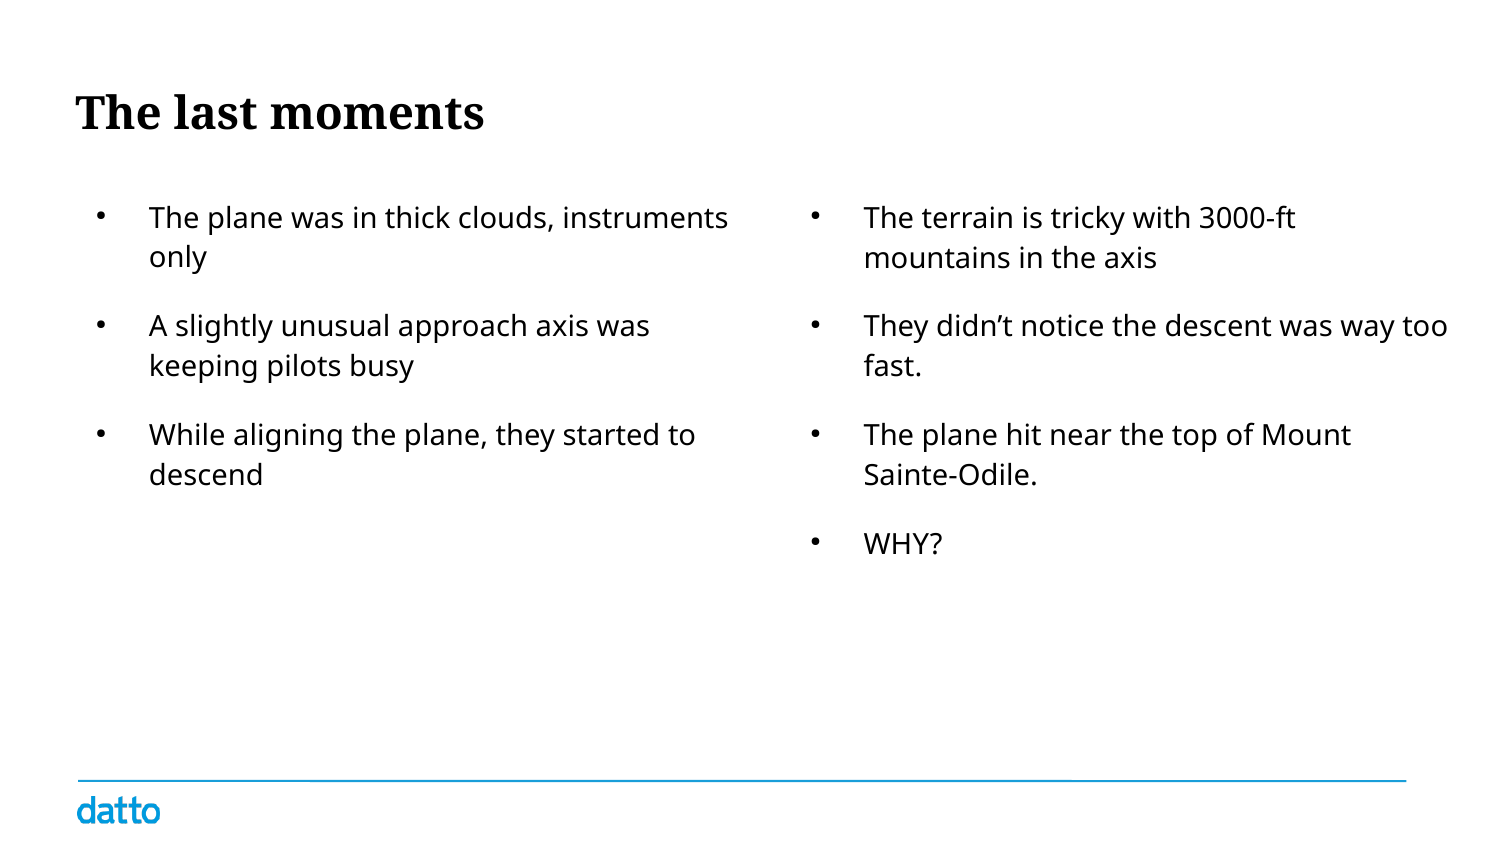

# The last moments
The plane was in thick clouds, instruments only
A slightly unusual approach axis was keeping pilots busy
While aligning the plane, they started to descend
The terrain is tricky with 3000-ft mountains in the axis
They didn’t notice the descent was way too fast.
The plane hit near the top of Mount Sainte-Odile.
WHY?